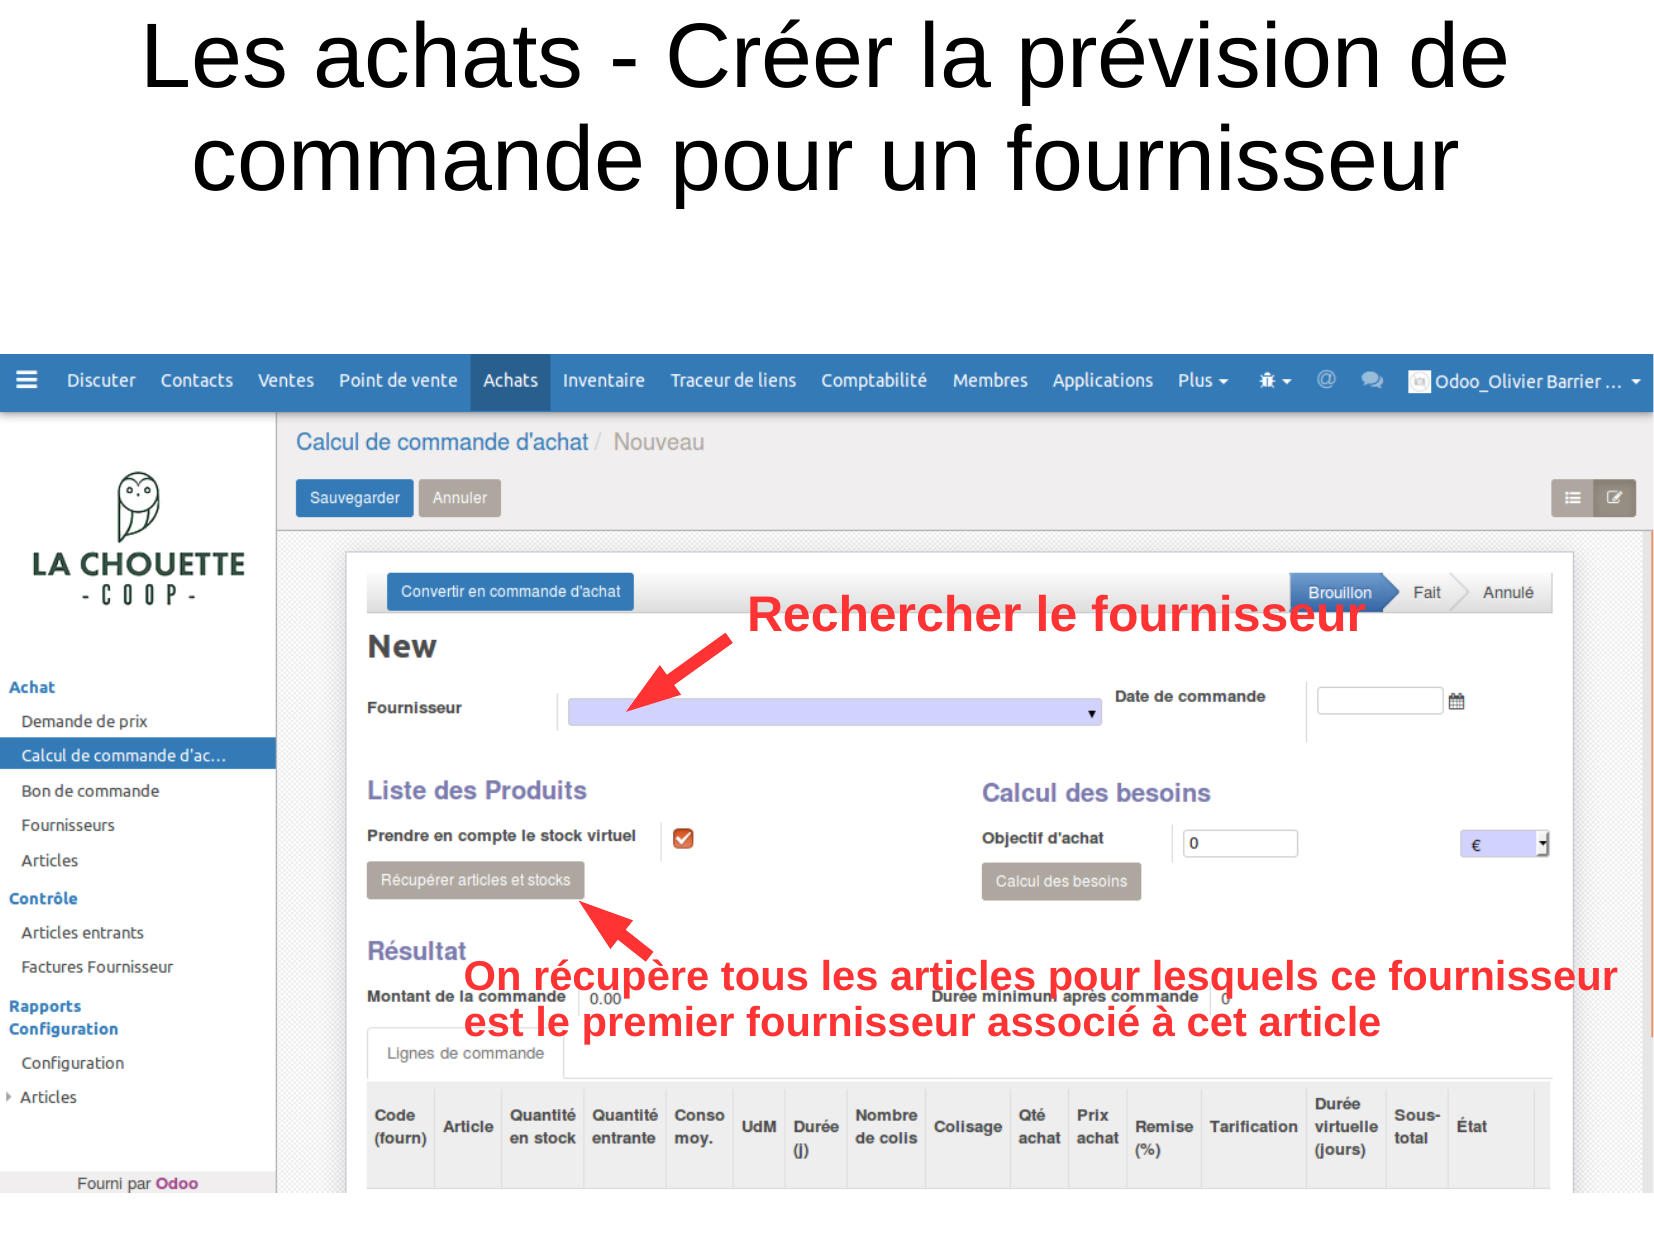

# Les achats - Créer la prévision de commande pour un fournisseur
Rechercher le fournisseur
On récupère tous les articles pour lesquels ce fournisseur est le premier fournisseur associé à cet article